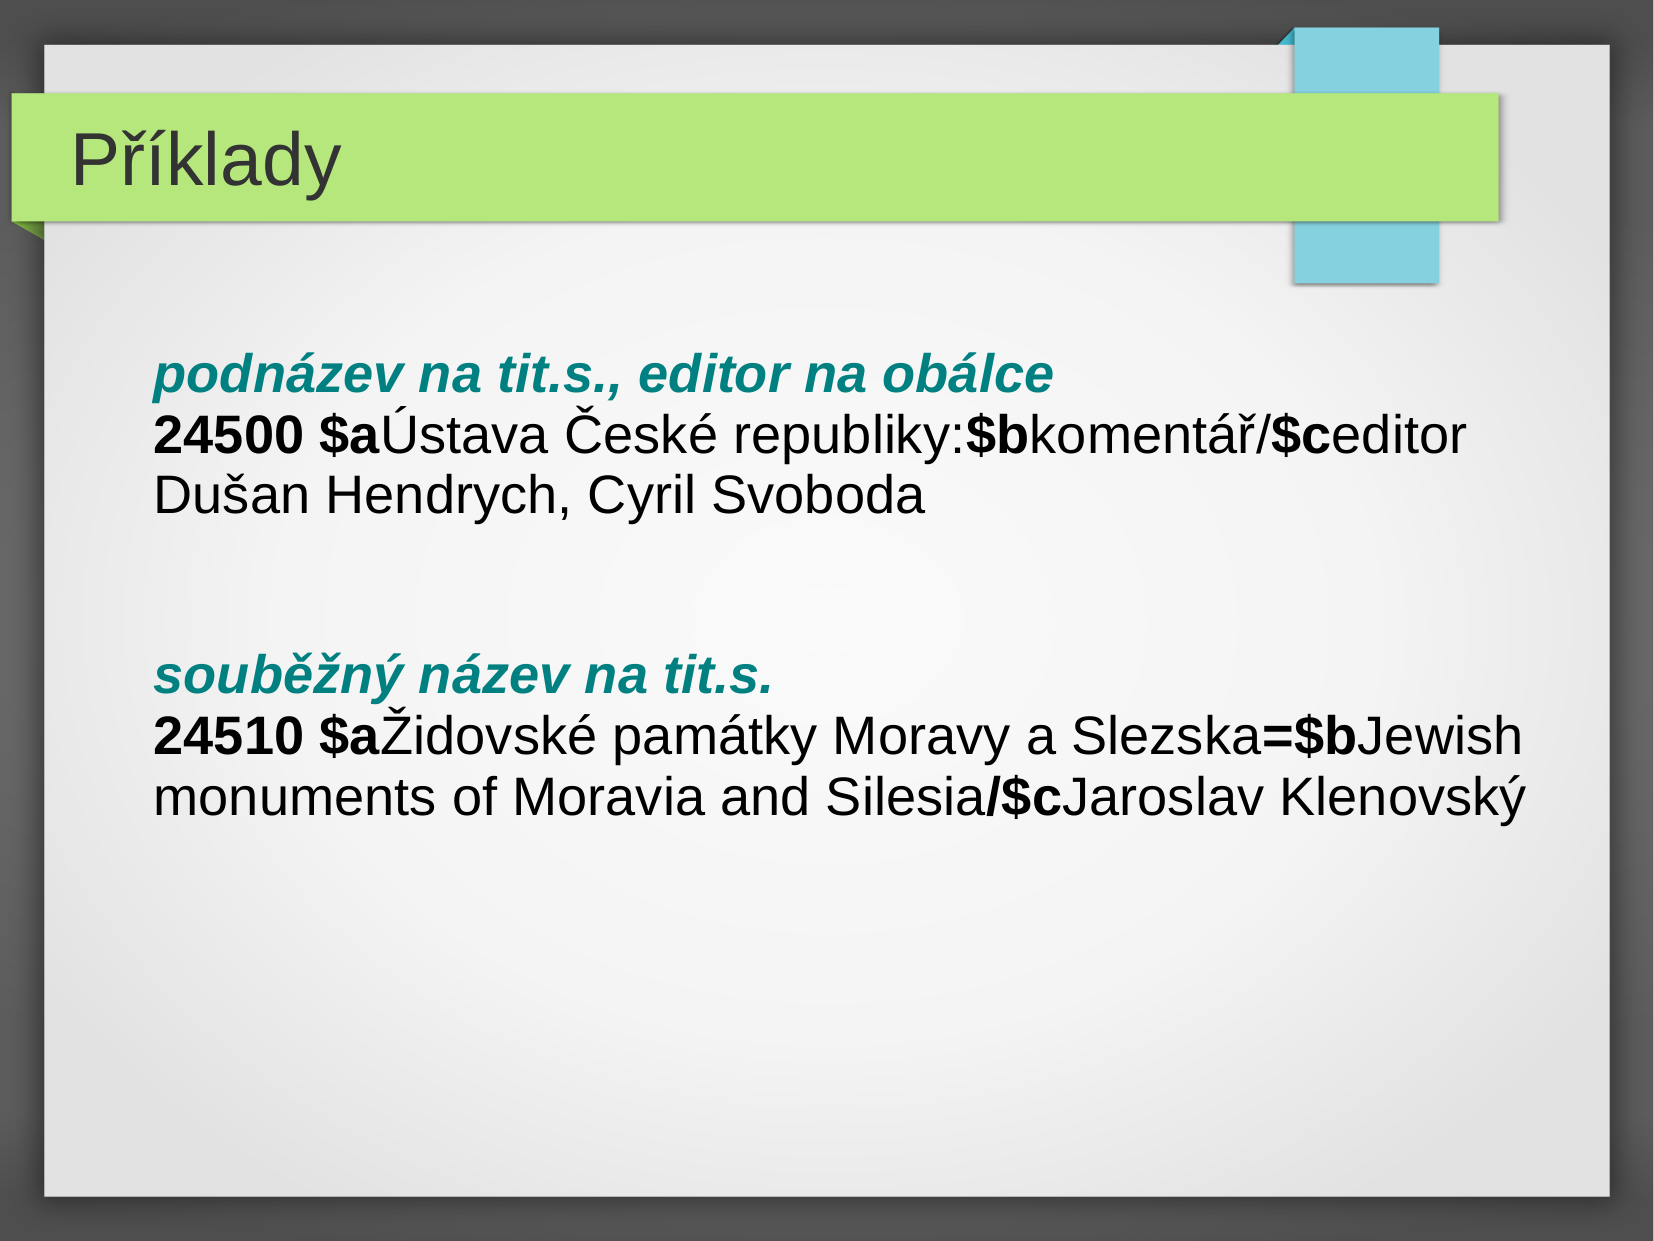

# Příklady
podnázev na tit.s., editor na obálce
24500 $aÚstava České republiky:$bkomentář/$ceditor Dušan Hendrych, Cyril Svoboda
souběžný název na tit.s.
24510 $aŽidovské památky Moravy a Slezska=$bJewish monuments of Moravia and Silesia/$cJaroslav Klenovský